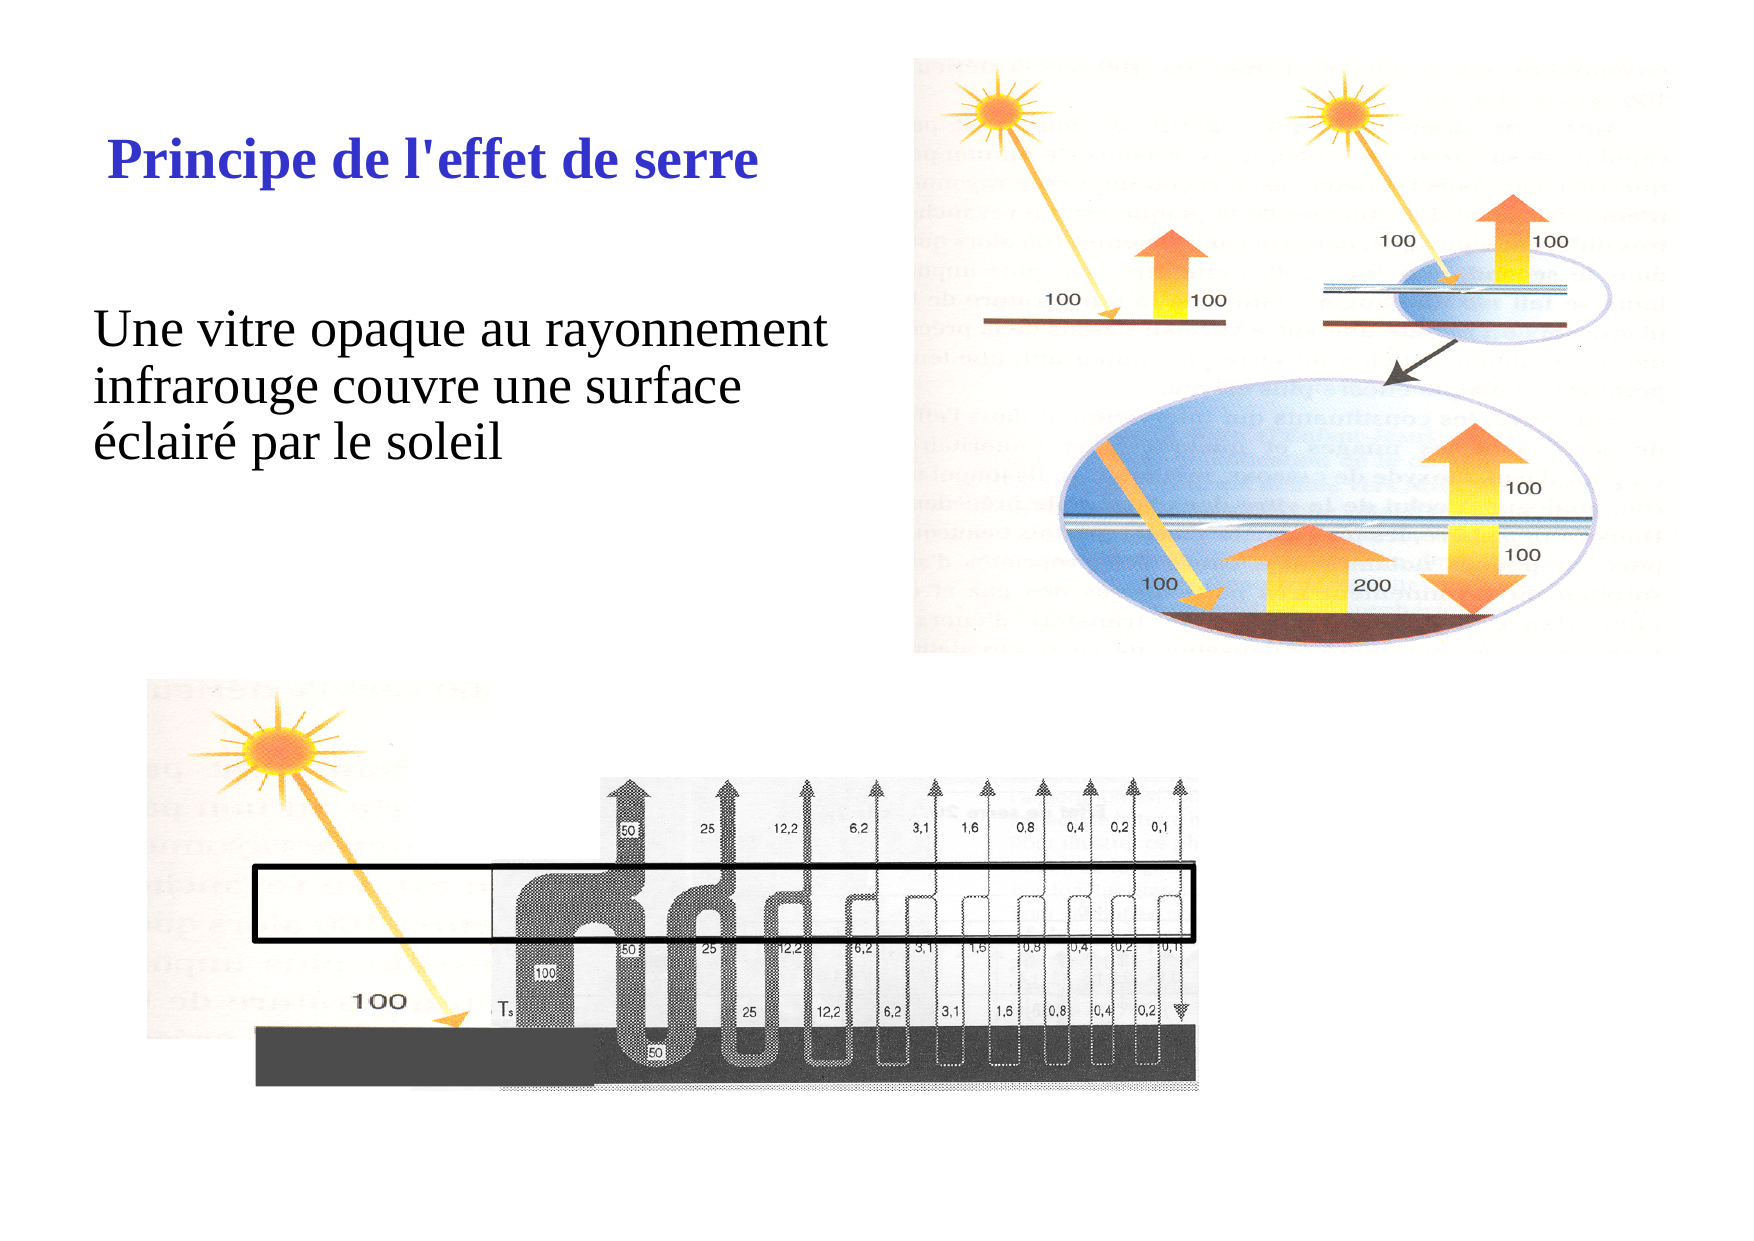

Principe de l'effet de serre
Une vitre opaque au rayonnement
infrarouge couvre une surface
éclairé par le soleil